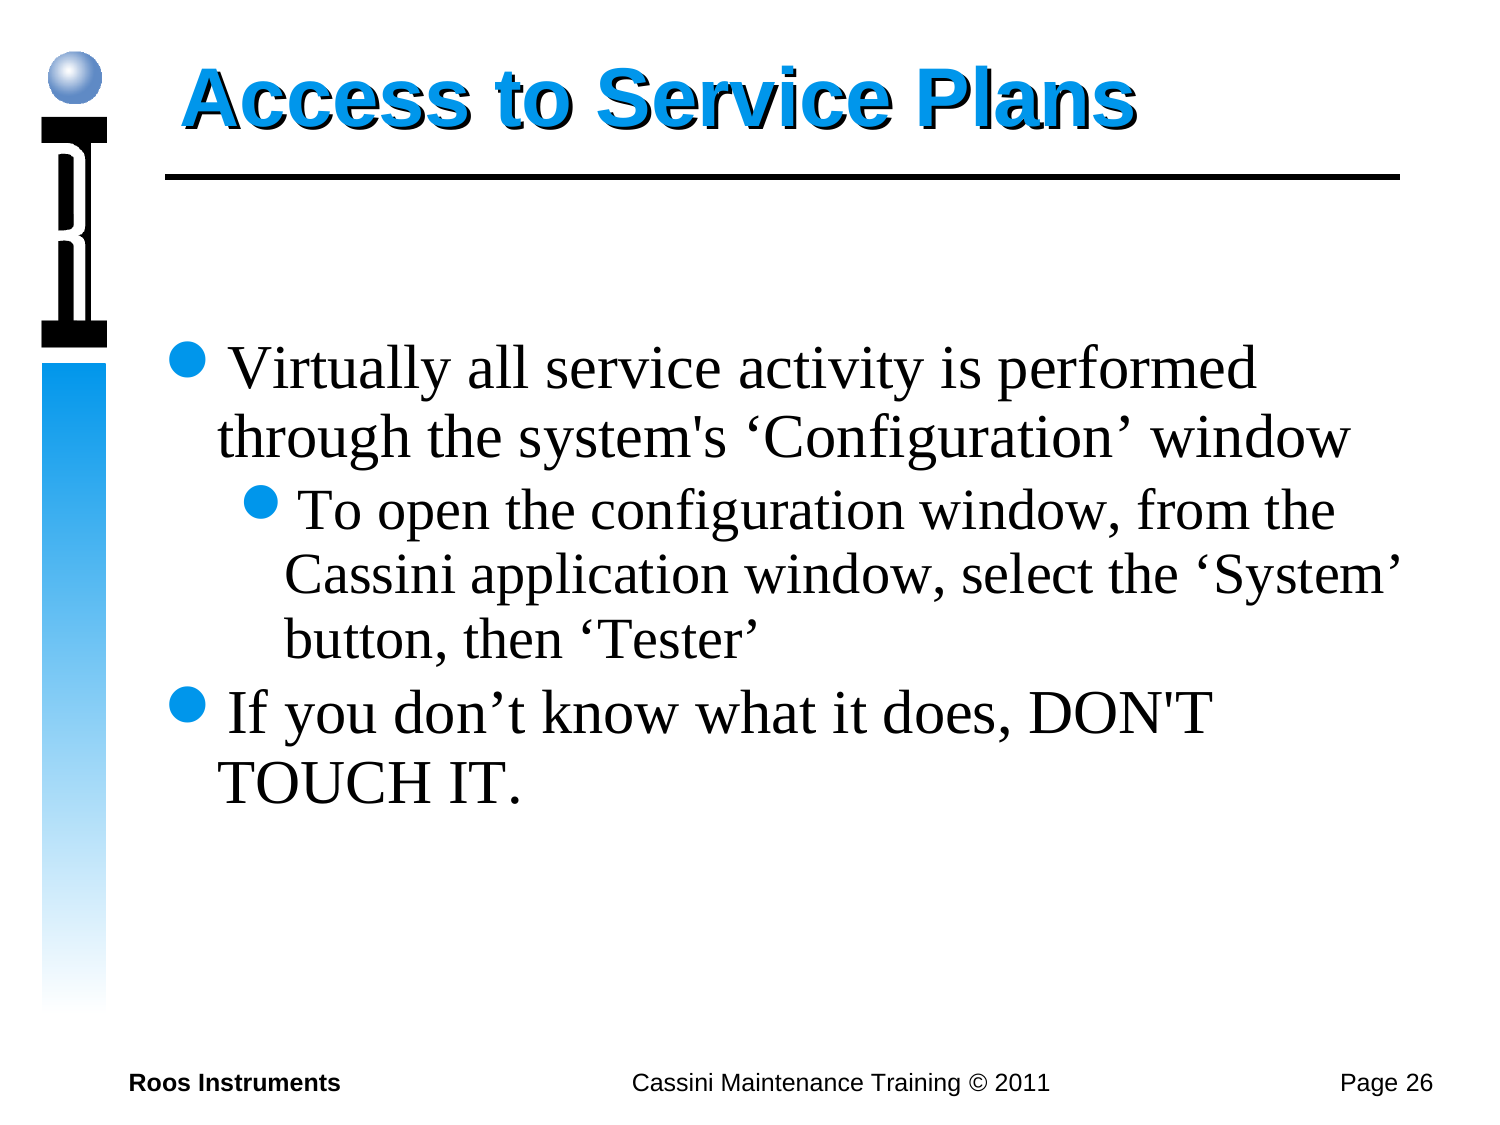

# Access to Service Plans
Virtually all service activity is performed through the system's ‘Configuration’ window
To open the configuration window, from the Cassini application window, select the ‘System’ button, then ‘Tester’
If you don’t know what it does, DON'T TOUCH IT.